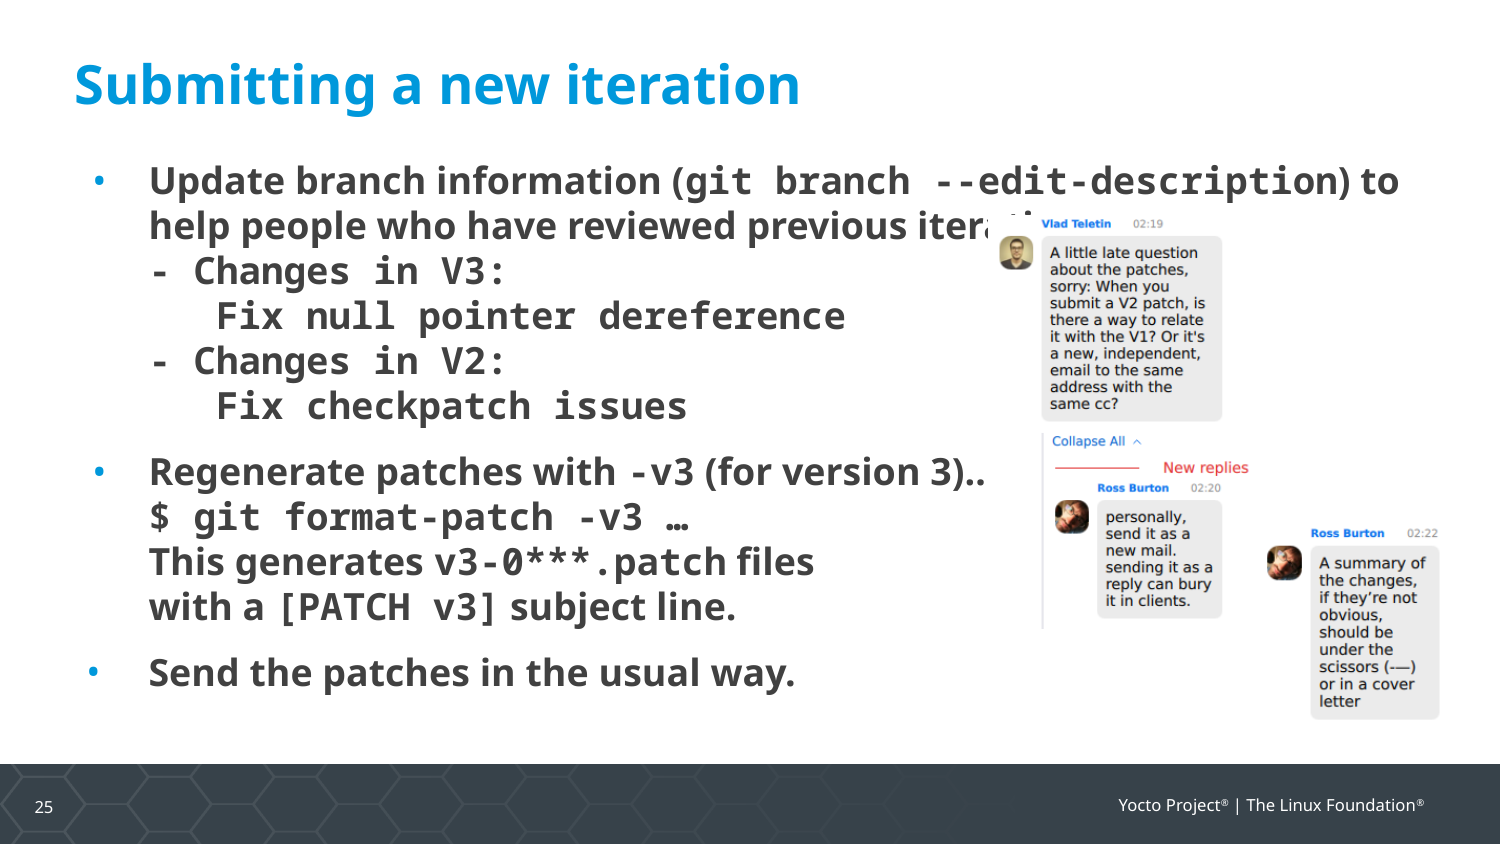

# Submitting a new iteration
Update branch information (git branch --edit-description) to help people who have reviewed previous iterations:
- Changes in V3:
 Fix null pointer dereference
- Changes in V2:
 Fix checkpatch issues
Regenerate patches with -v3 (for version 3)…
$ git format-patch -v3 …
This generates v3-0***.patch files
with a [PATCH v3] subject line.
Send the patches in the usual way.